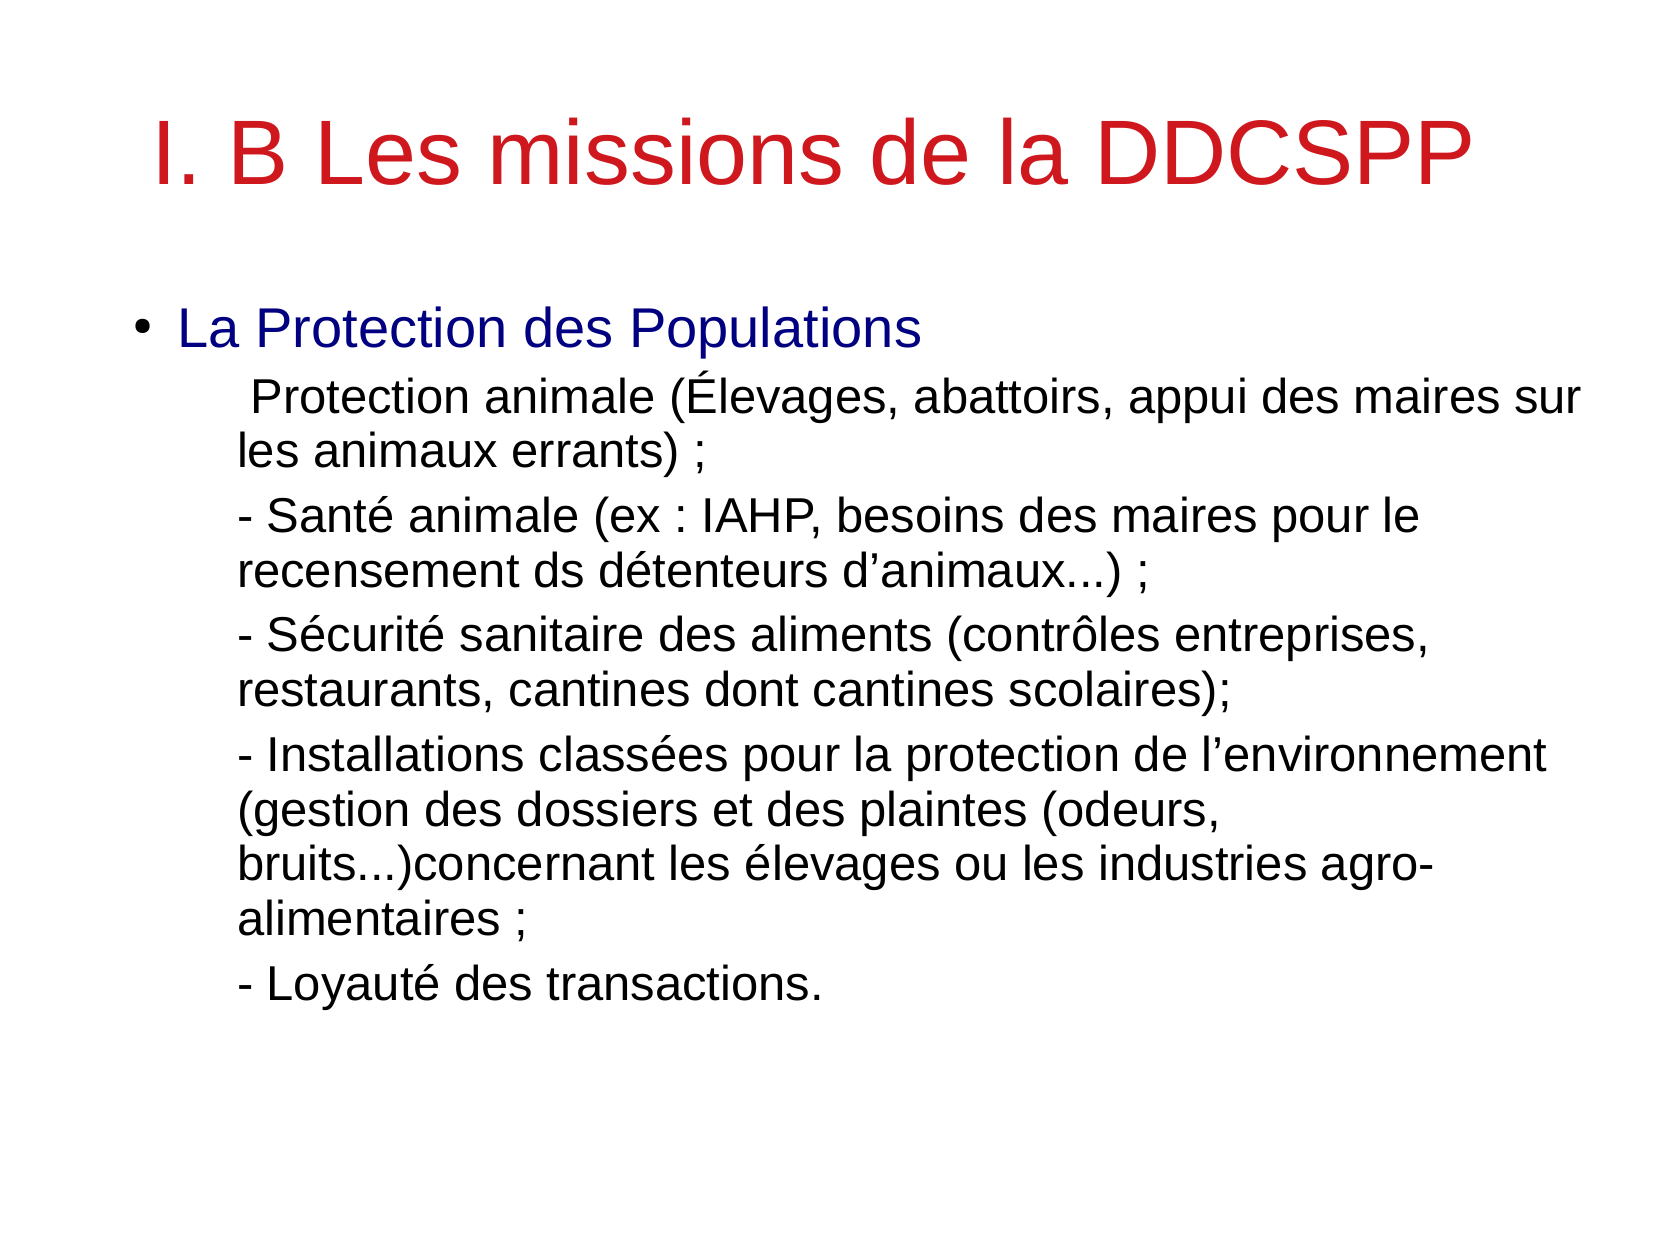

# I. B Les missions de la DDCSPP
La Protection des Populations
 Protection animale (Élevages, abattoirs, appui des maires sur les animaux errants) ;
- Santé animale (ex : IAHP, besoins des maires pour le recensement ds détenteurs d’animaux...) ;
- Sécurité sanitaire des aliments (contrôles entreprises, restaurants, cantines dont cantines scolaires);
- Installations classées pour la protection de l’environnement (gestion des dossiers et des plaintes (odeurs, bruits...)concernant les élevages ou les industries agro-alimentaires ;
- Loyauté des transactions.